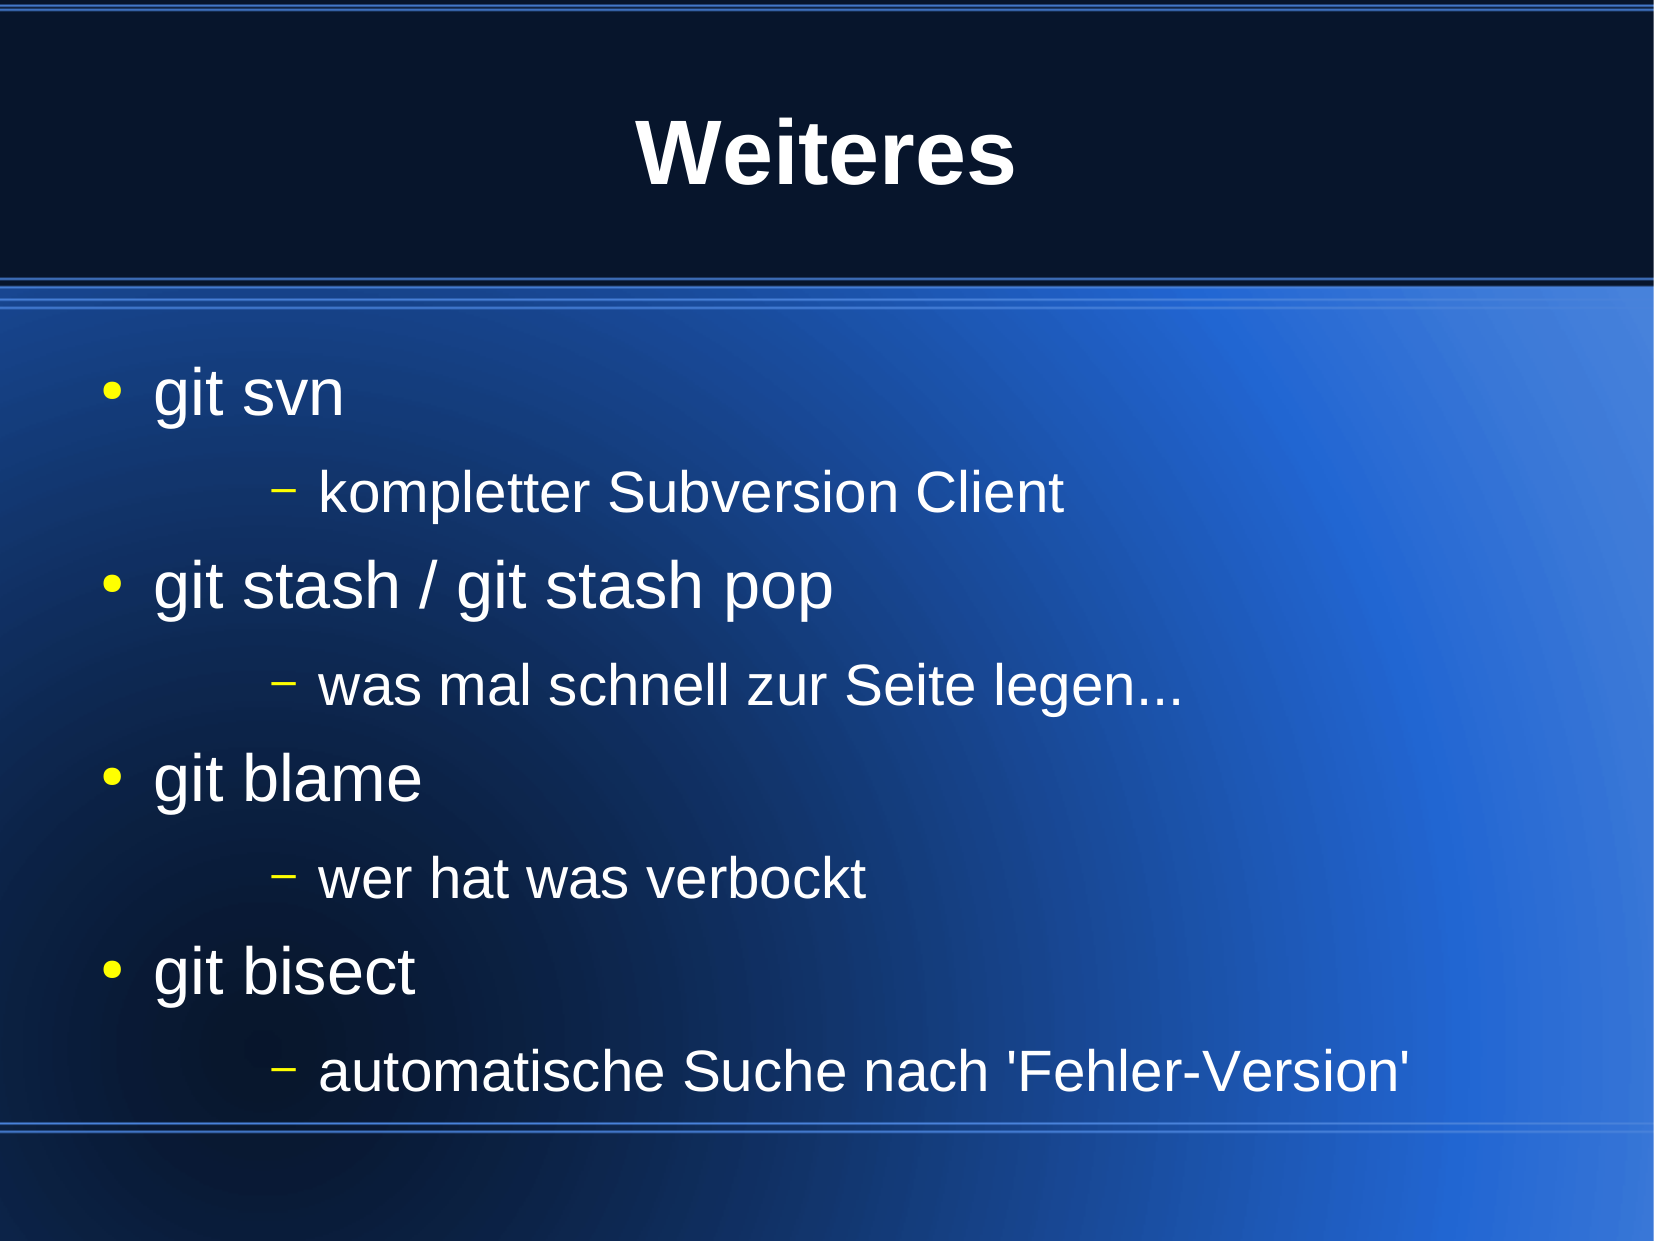

# Weiteres
git svn
kompletter Subversion Client
git stash / git stash pop
was mal schnell zur Seite legen...
git blame
wer hat was verbockt
git bisect
automatische Suche nach 'Fehler-Version'